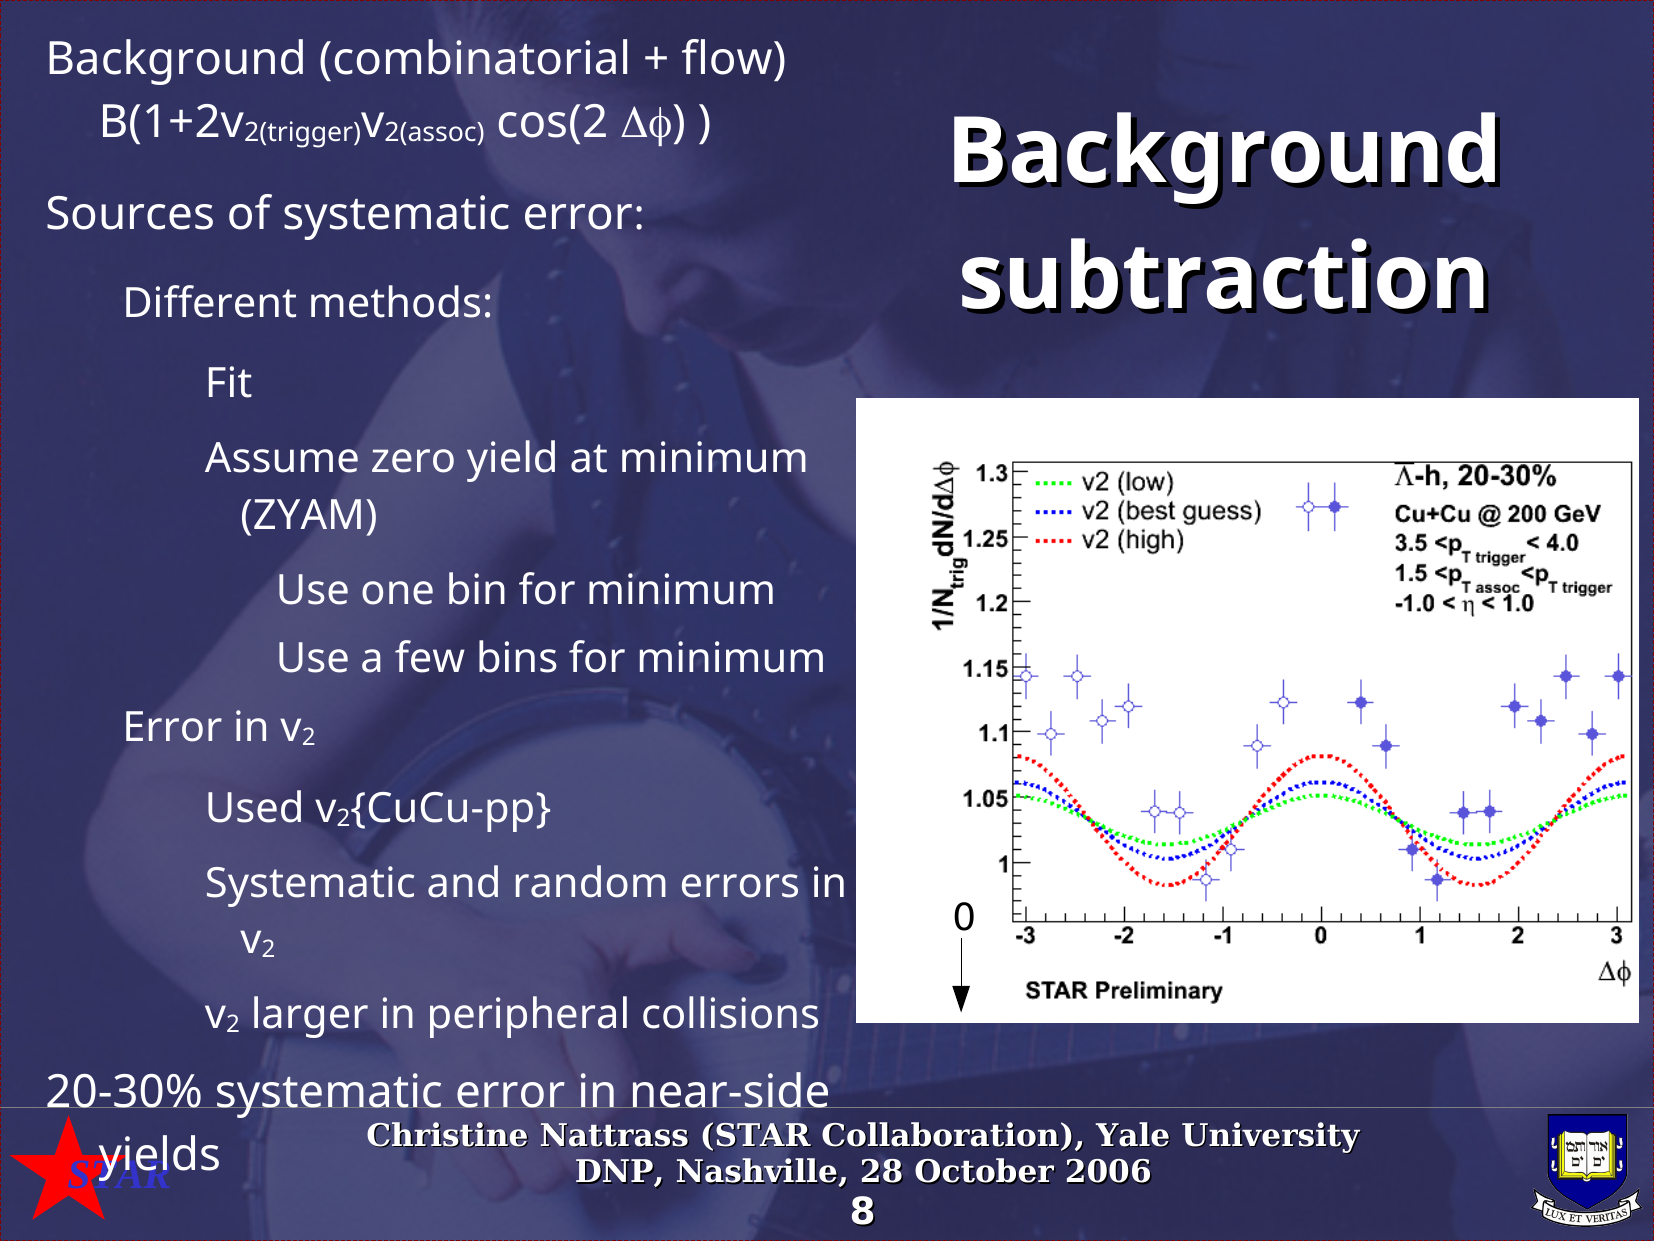

Background (combinatorial + flow)
B(1+2v2(trigger)v2(assoc) cos(2 ) )
Sources of systematic error:
Different methods:
Fit
Assume zero yield at minimum (ZYAM)
Use one bin for minimum
Use a few bins for minimum
Error in v2
Used v2{CuCu-pp}
Systematic and random errors in v2
v2 larger in peripheral collisions
20-30% systematic error in near-side yields
# Background subtraction
0
8